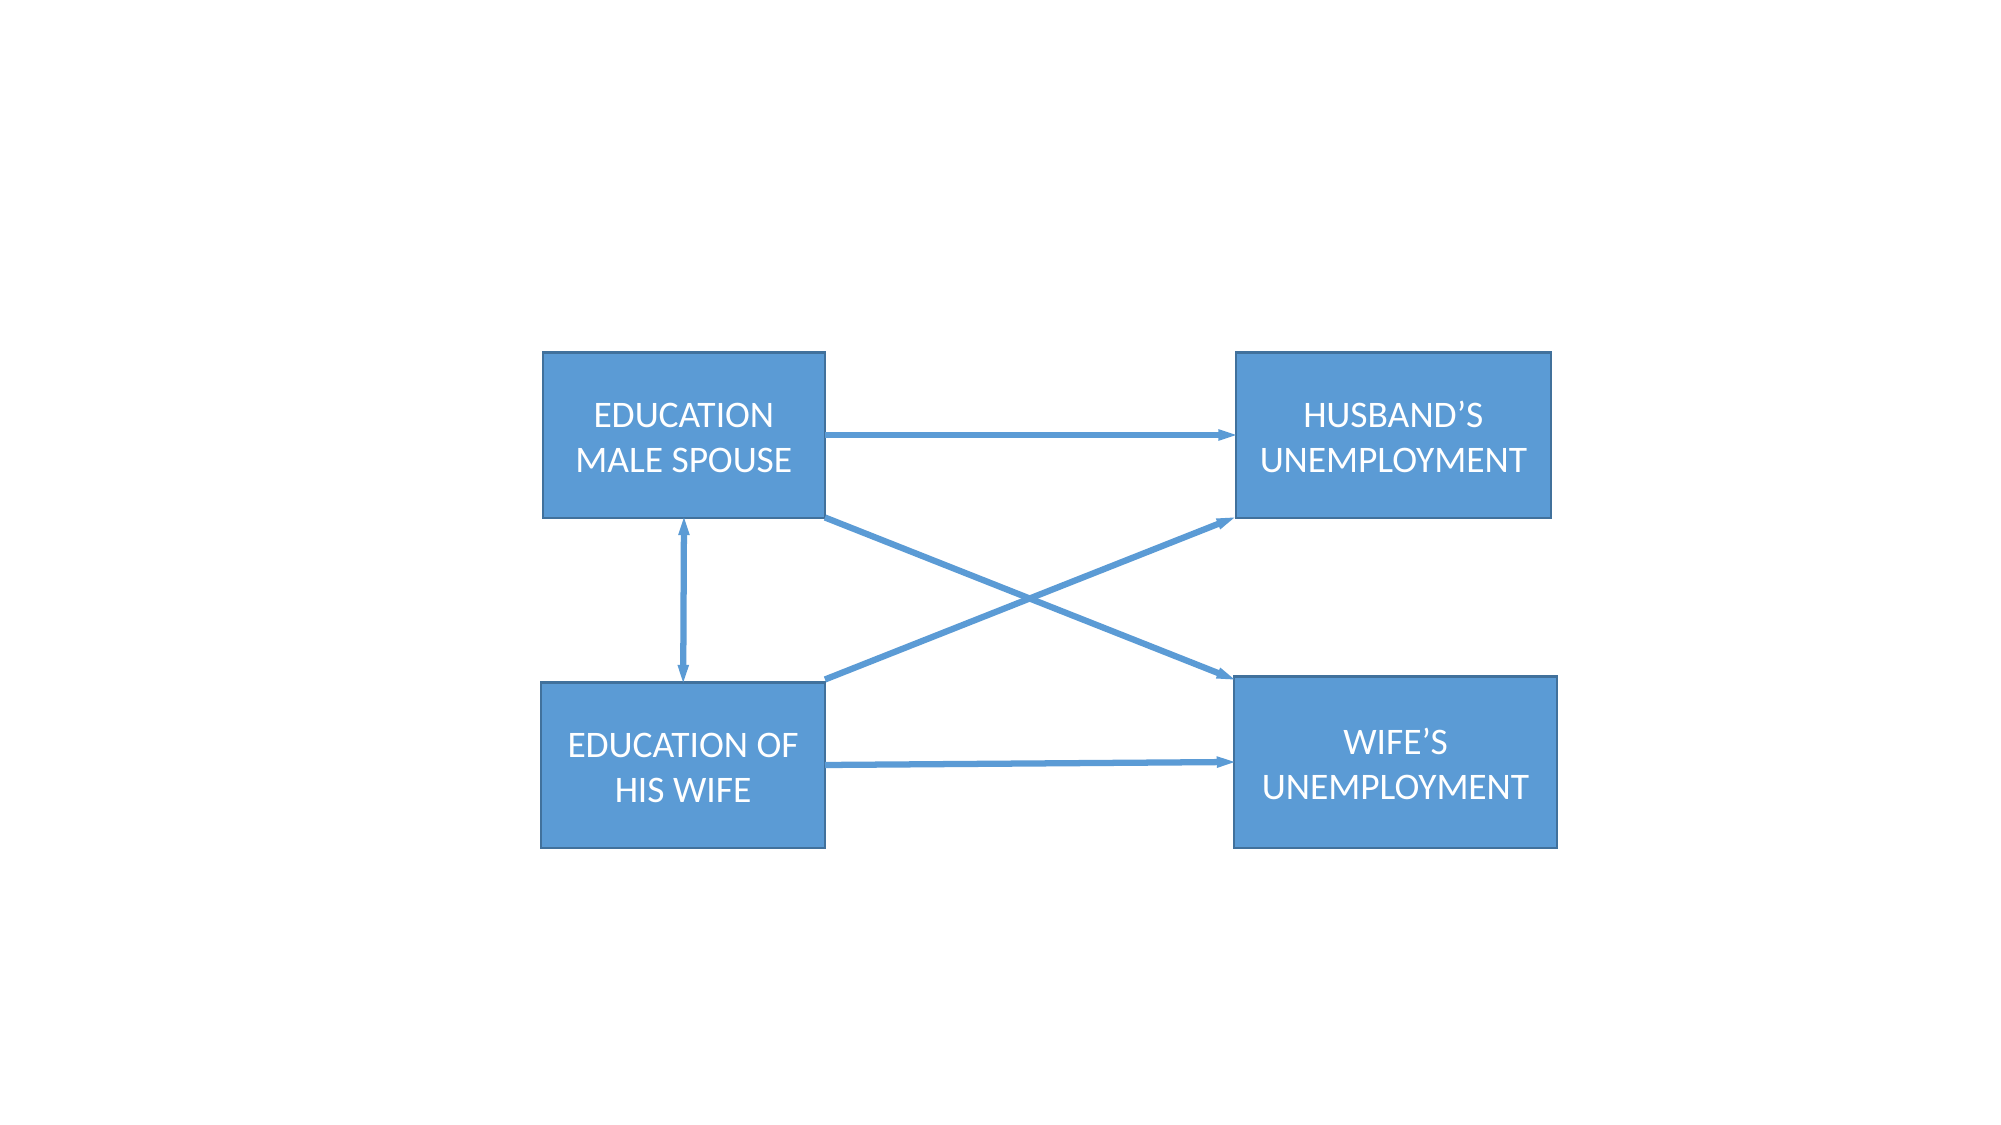

EDUCATION MALE SPOUSE
HUSBAND’S UNEMPLOYMENT
WIFE’S UNEMPLOYMENT
EDUCATION OF HIS WIFE